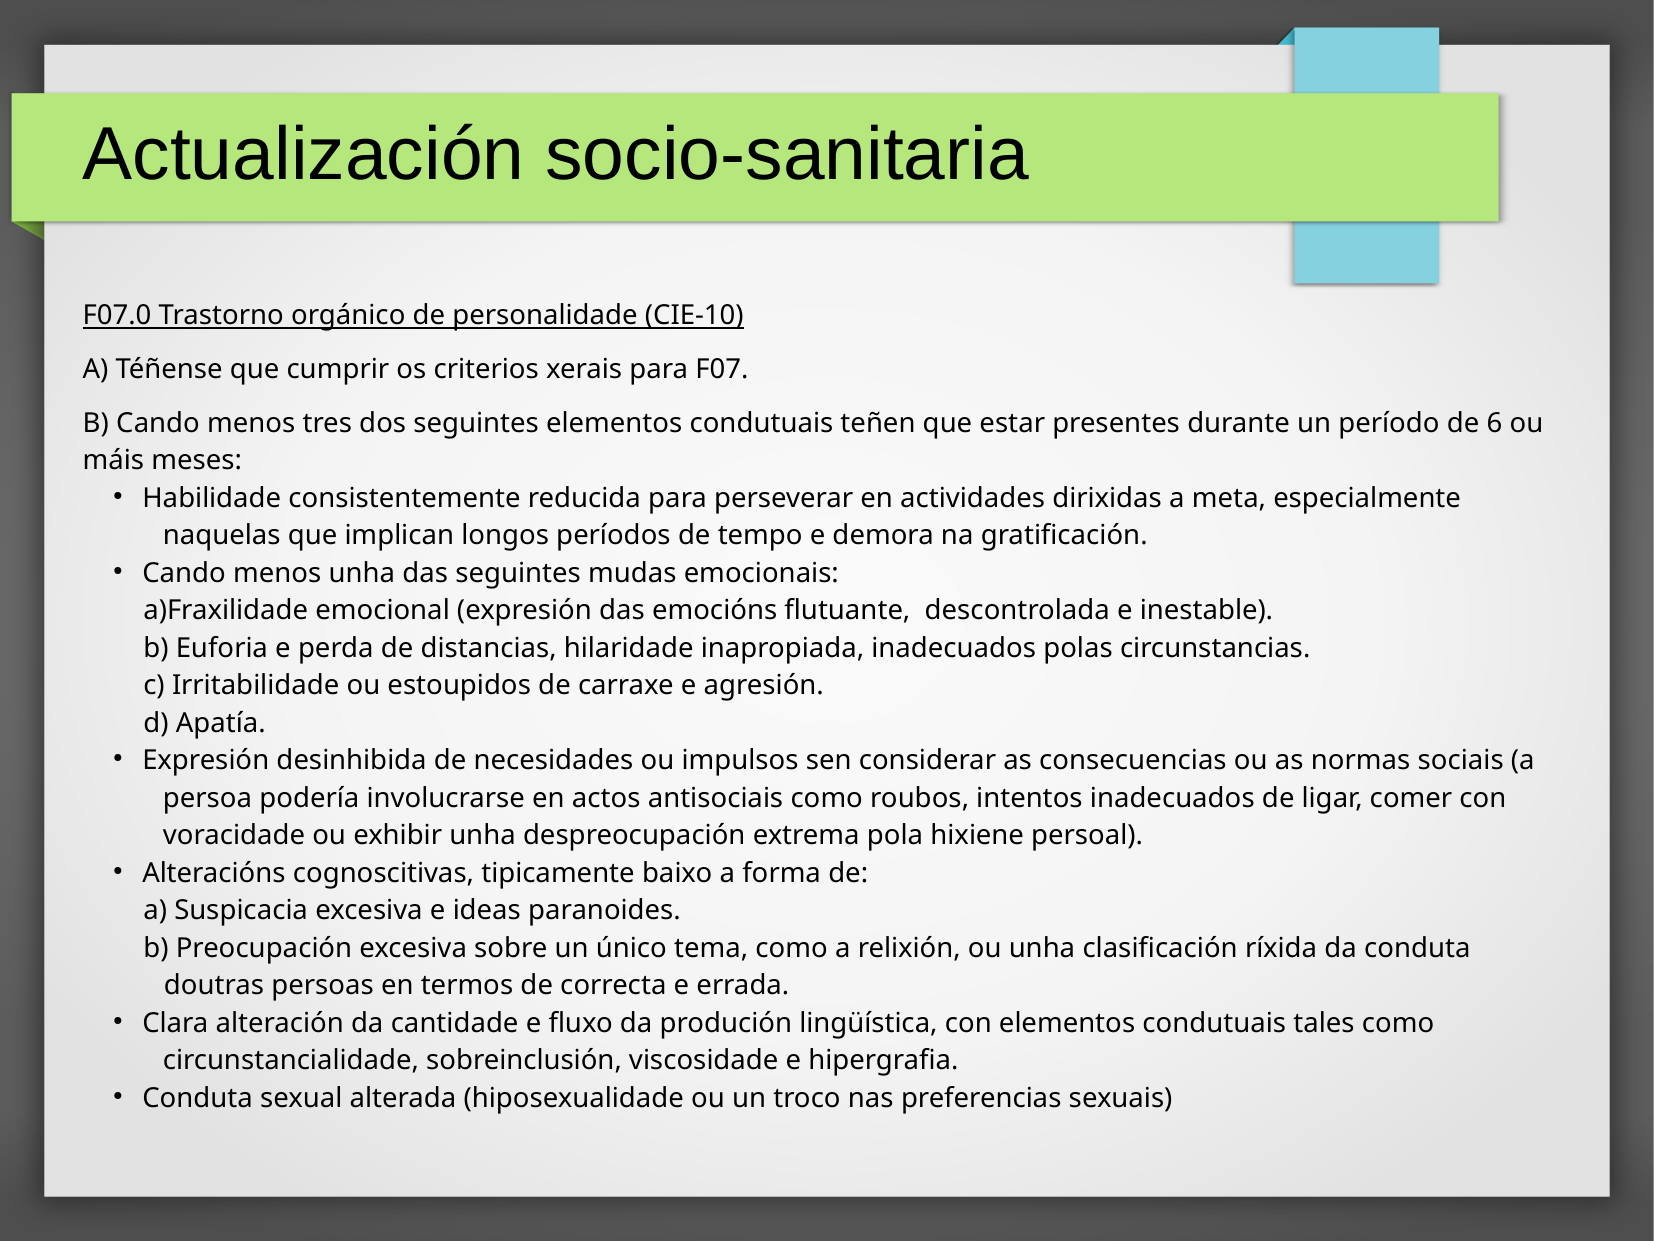

# Actualización socio-sanitaria
F07.0 Trastorno orgánico de personalidade (CIE-10)
A) Téñense que cumprir os criterios xerais para F07.
B) Cando menos tres dos seguintes elementos condutuais teñen que estar presentes durante un período de 6 ou máis meses:
Habilidade consistentemente reducida para perseverar en actividades dirixidas a meta, especialmente naquelas que implican longos períodos de tempo e demora na gratificación.
Cando menos unha das seguintes mudas emocionais:
a)Fraxilidade emocional (expresión das emocións flutuante, descontrolada e inestable).
b) Euforia e perda de distancias, hilaridade inapropiada, inadecuados polas circunstancias.
c) Irritabilidade ou estoupidos de carraxe e agresión.
d) Apatía.
Expresión desinhibida de necesidades ou impulsos sen considerar as consecuencias ou as normas sociais (a persoa podería involucrarse en actos antisociais como roubos, intentos inadecuados de ligar, comer con voracidade ou exhibir unha despreocupación extrema pola hixiene persoal).
Alteracións cognoscitivas, tipicamente baixo a forma de:
a) Suspicacia excesiva e ideas paranoides.
b) Preocupación excesiva sobre un único tema, como a relixión, ou unha clasificación ríxida da conduta doutras persoas en termos de correcta e errada.
Clara alteración da cantidade e fluxo da produción lingüística, con elementos condutuais tales como circunstancialidade, sobreinclusión, viscosidade e hipergrafia.
Conduta sexual alterada (hiposexualidade ou un troco nas preferencias sexuais)